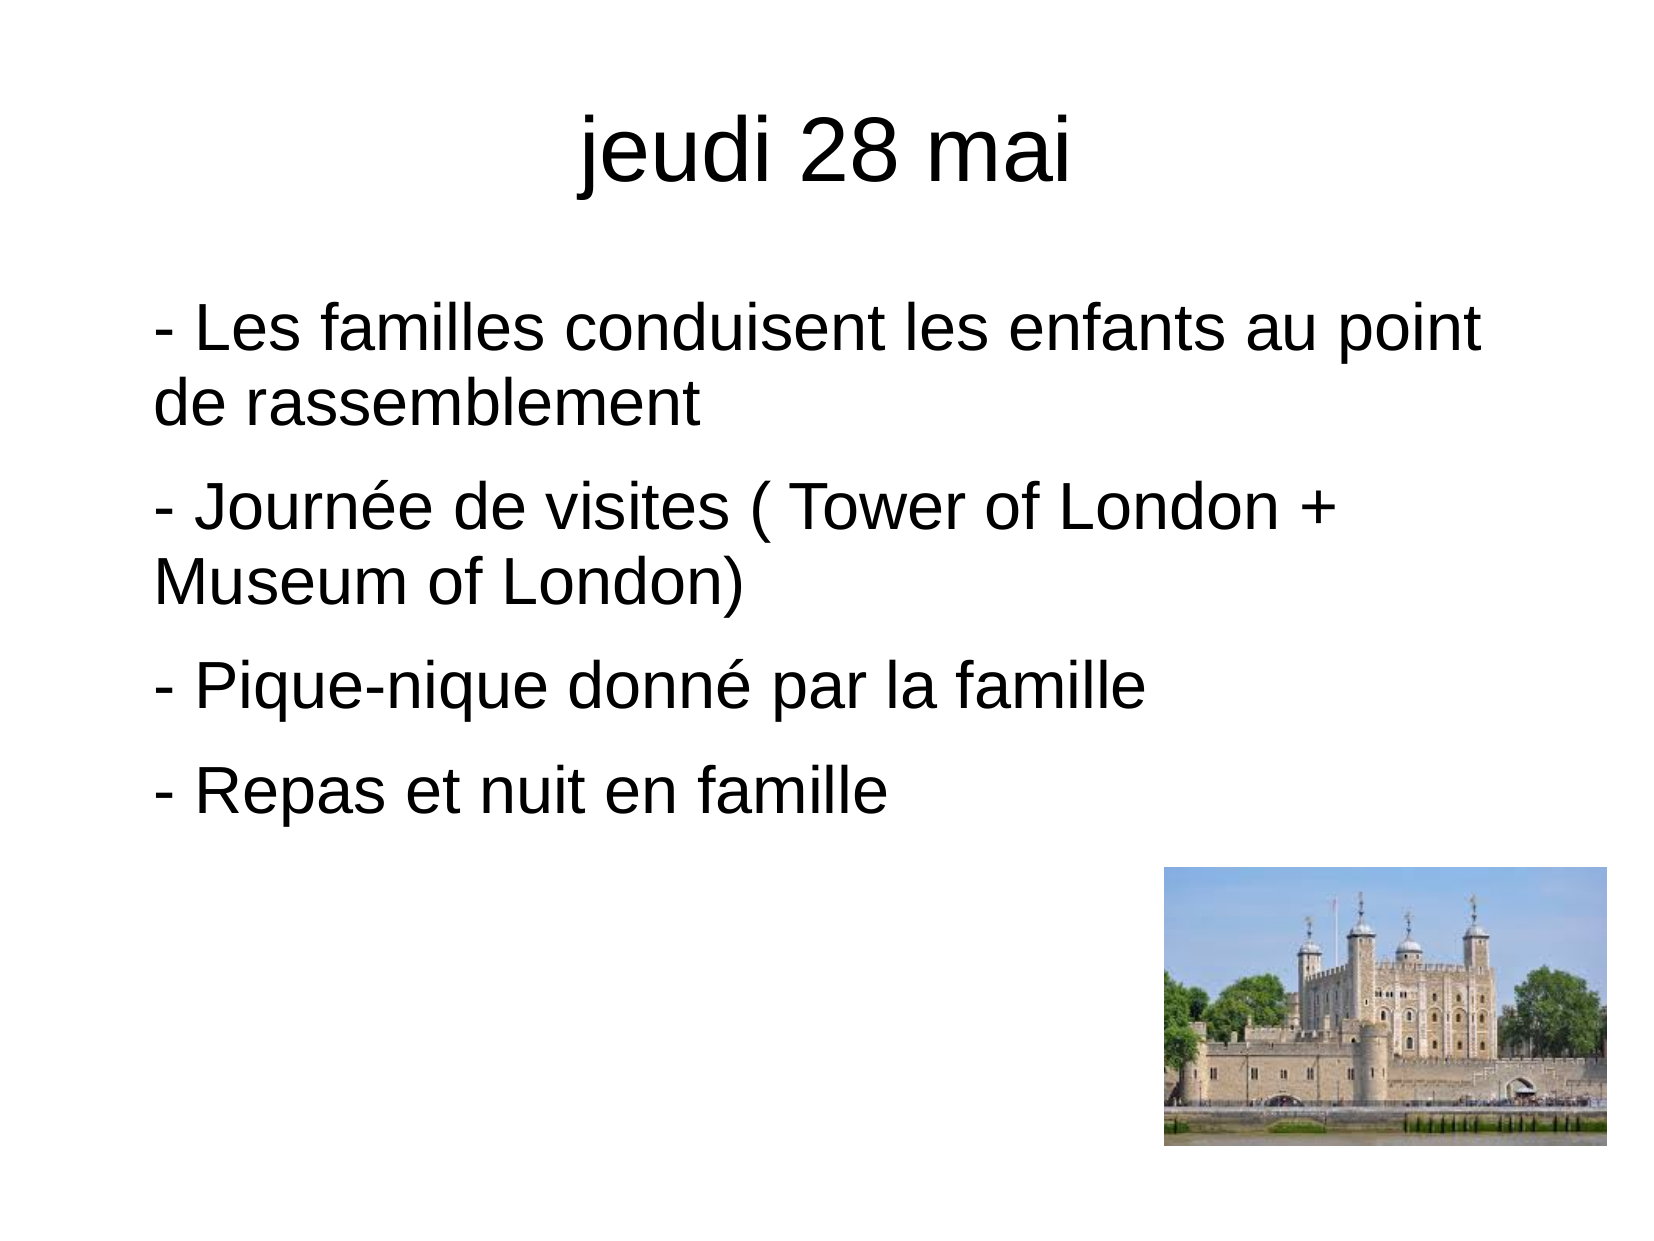

# jeudi 28 mai
- Les familles conduisent les enfants au point de rassemblement
- Journée de visites ( Tower of London + Museum of London)
- Pique-nique donné par la famille
- Repas et nuit en famille